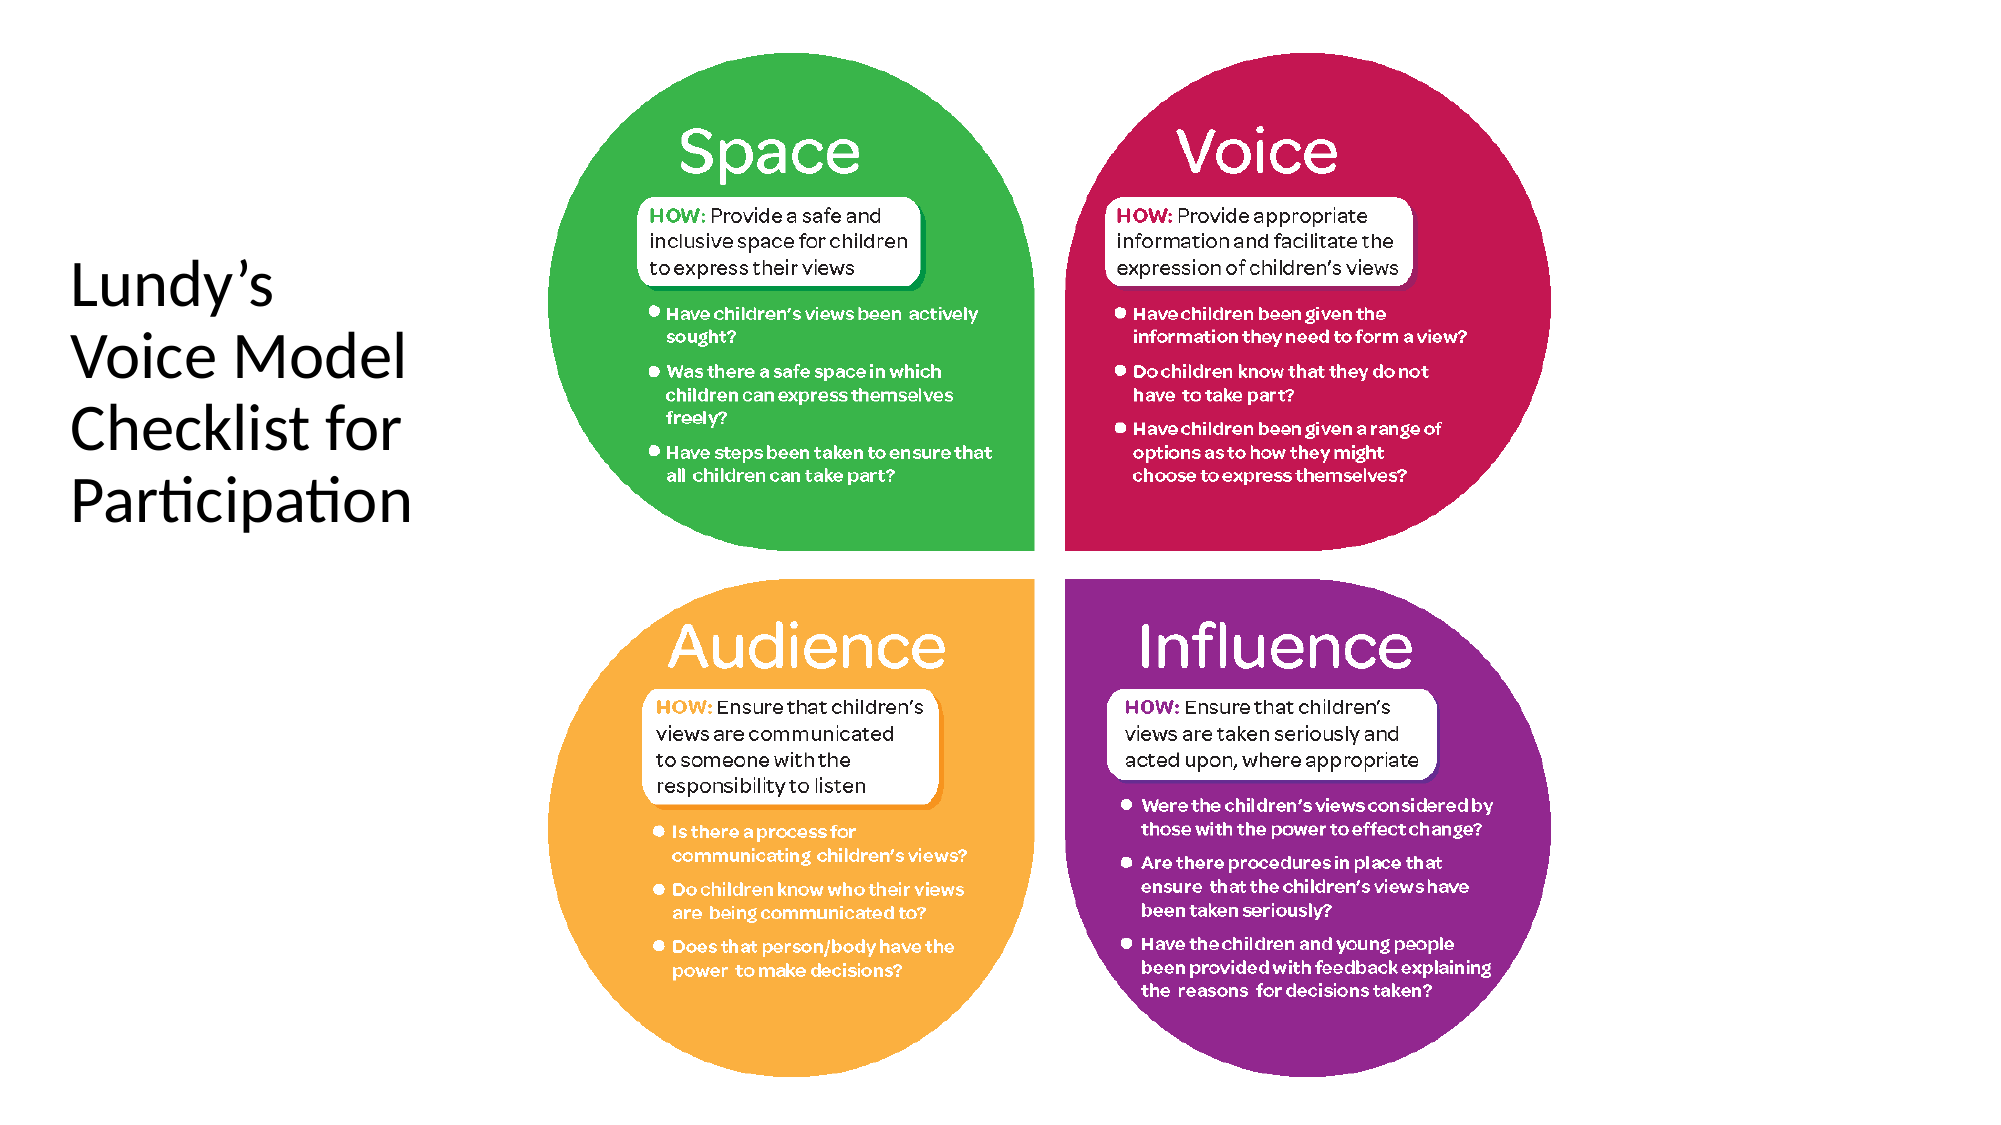

# Lundy’s Voice Model Checklist for Participation